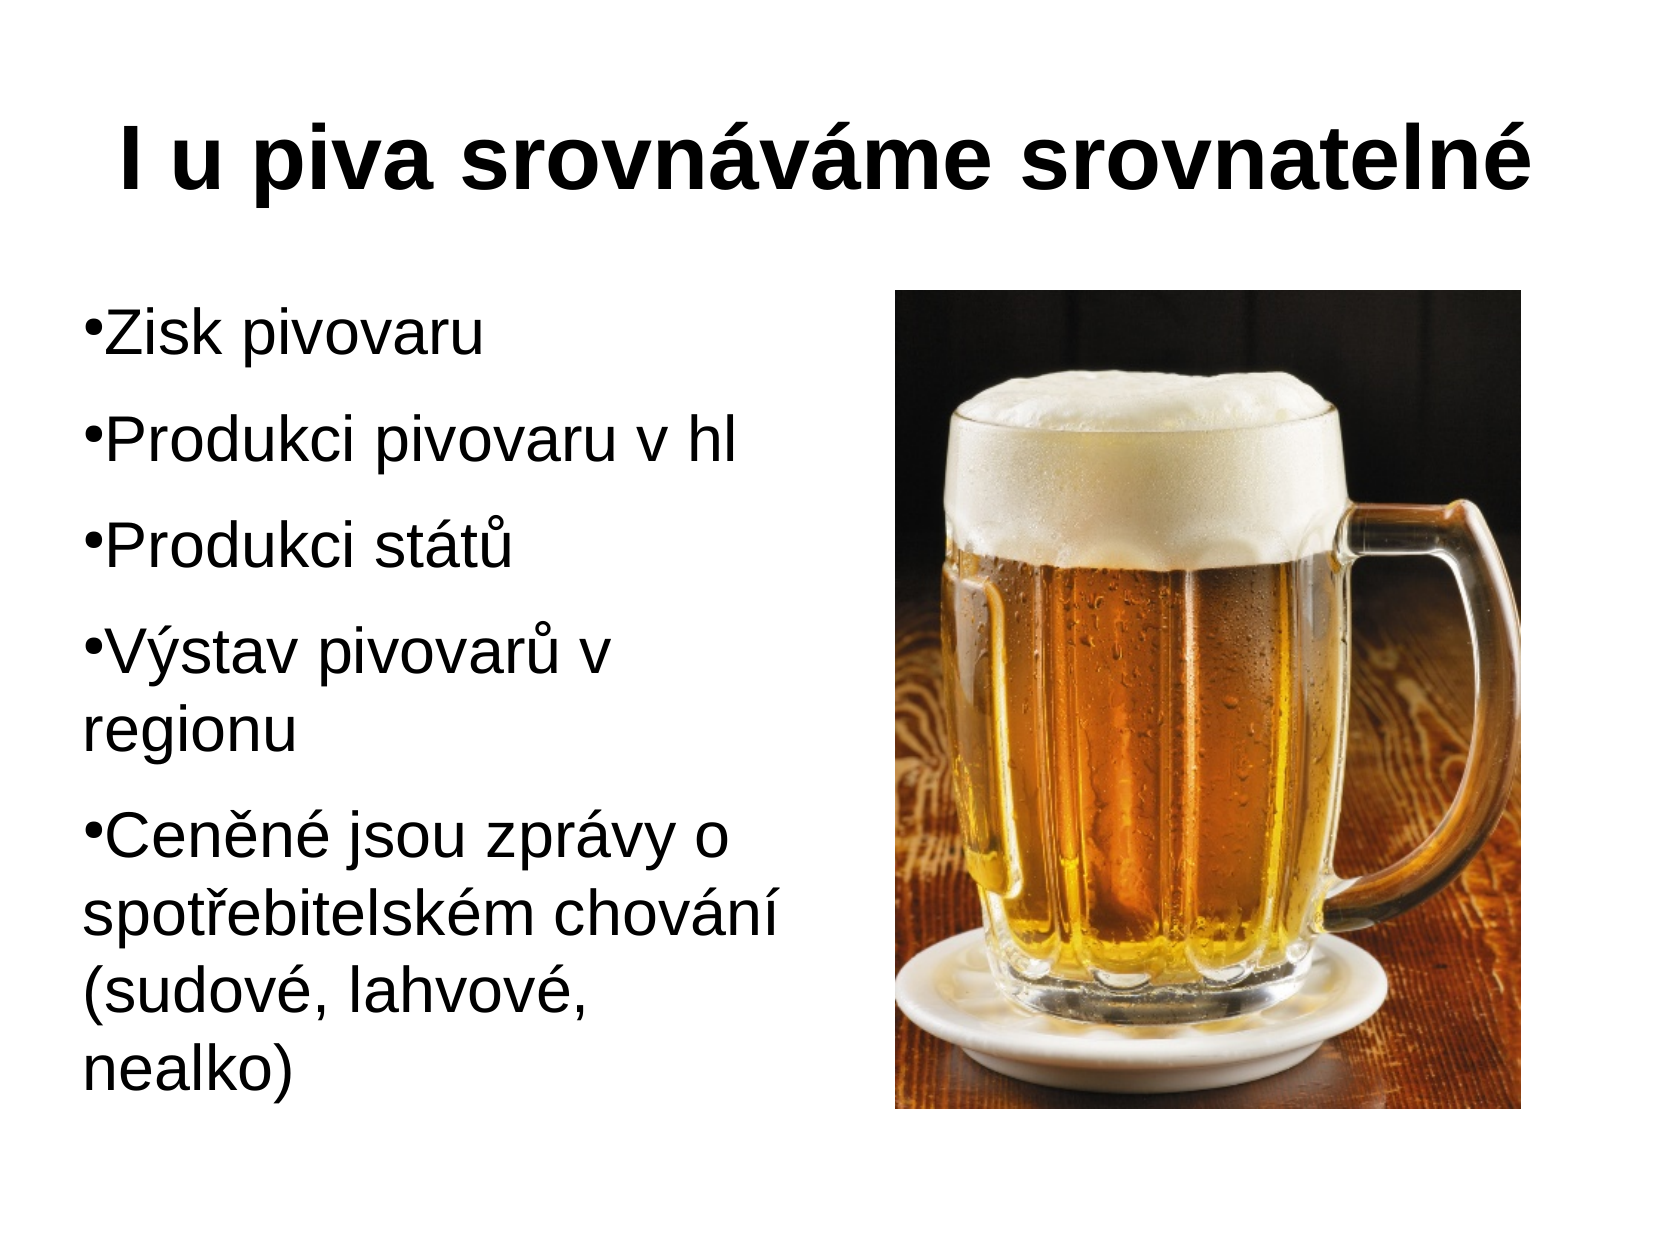

# I u piva srovnáváme srovnatelné
Zisk pivovaru
Produkci pivovaru v hl
Produkci států
Výstav pivovarů v regionu
Ceněné jsou zprávy o spotřebitelském chování (sudové, lahvové, nealko)